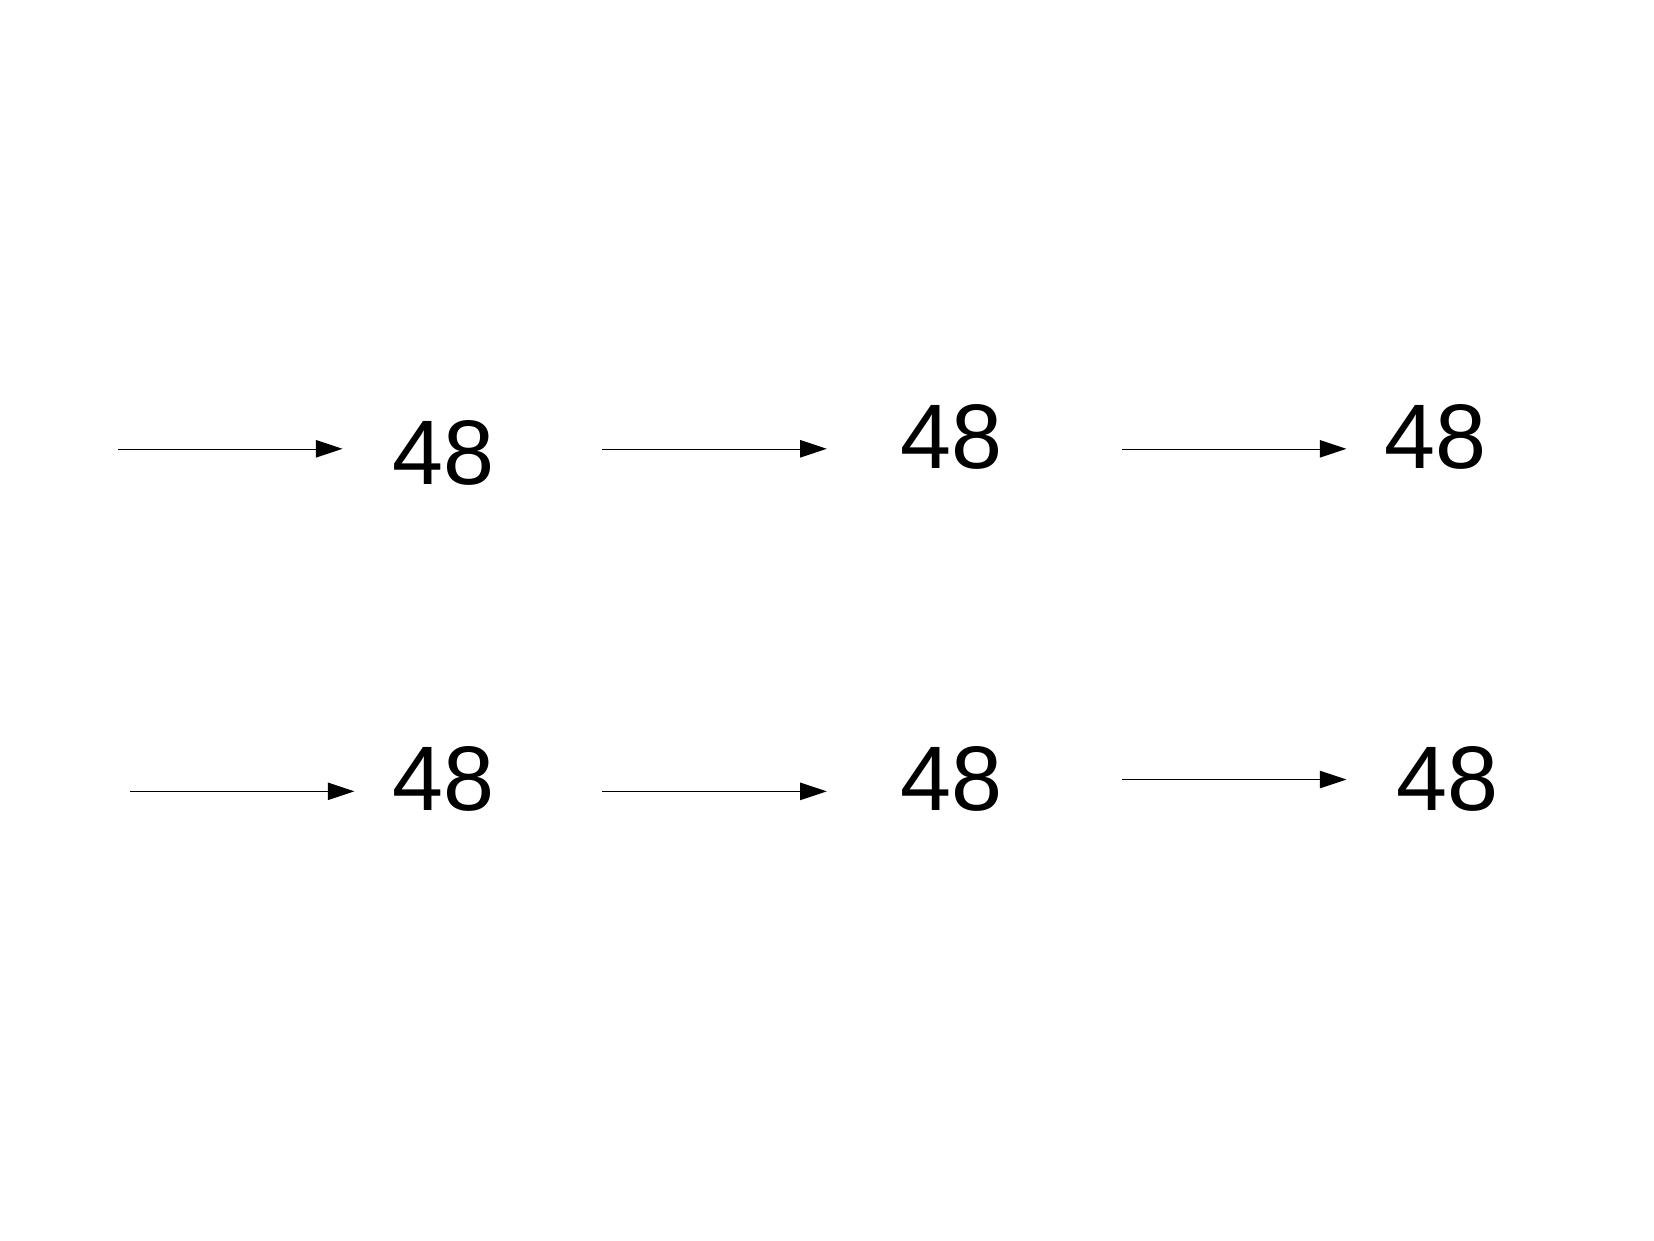

#
48
48
48
48
48
48